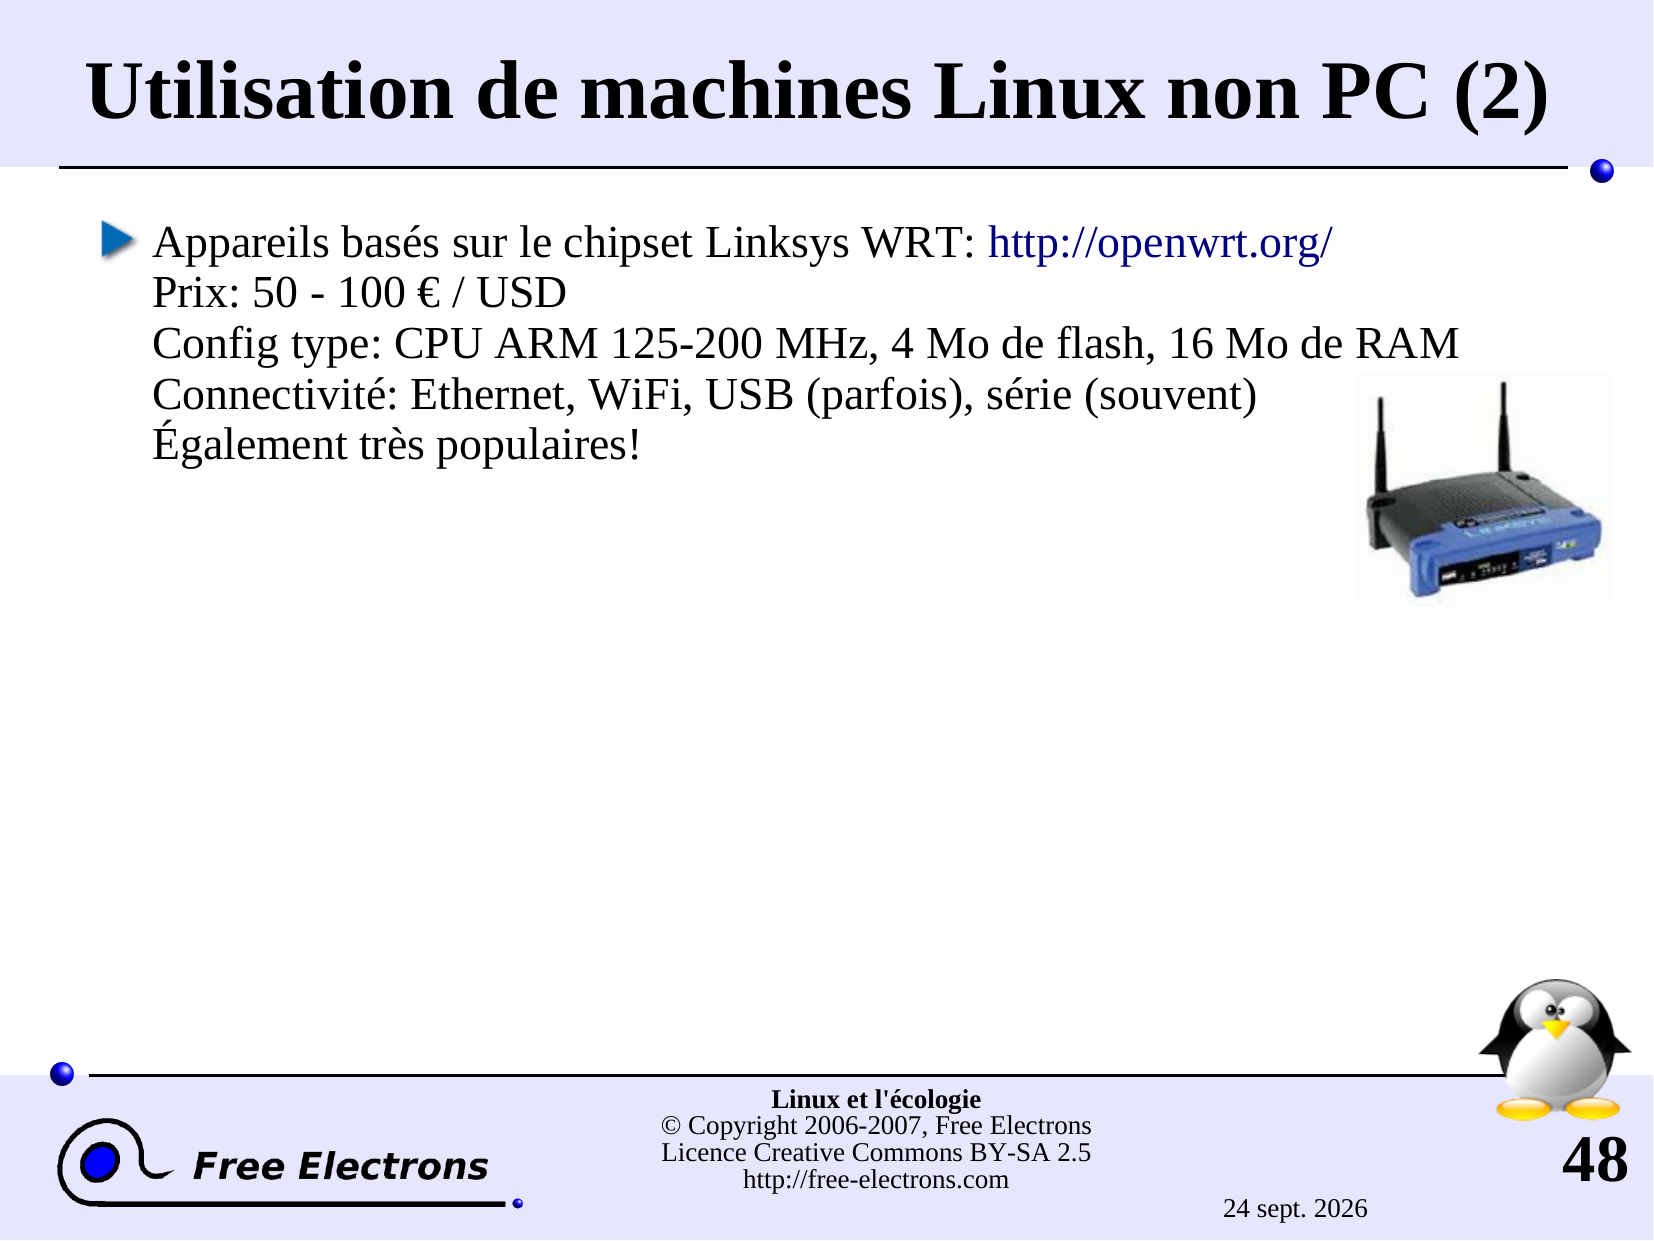

# Utilisation de machines Linux non PC (2)
Appareils basés sur le chipset Linksys WRT: http://openwrt.org/
Prix: 50 - 100 € / USD
Config type: CPU ARM 125-200 MHz, 4 Mo de flash, 16 Mo de RAM
Connectivité: Ethernet, WiFi, USB (parfois), série (souvent)
Également très populaires!